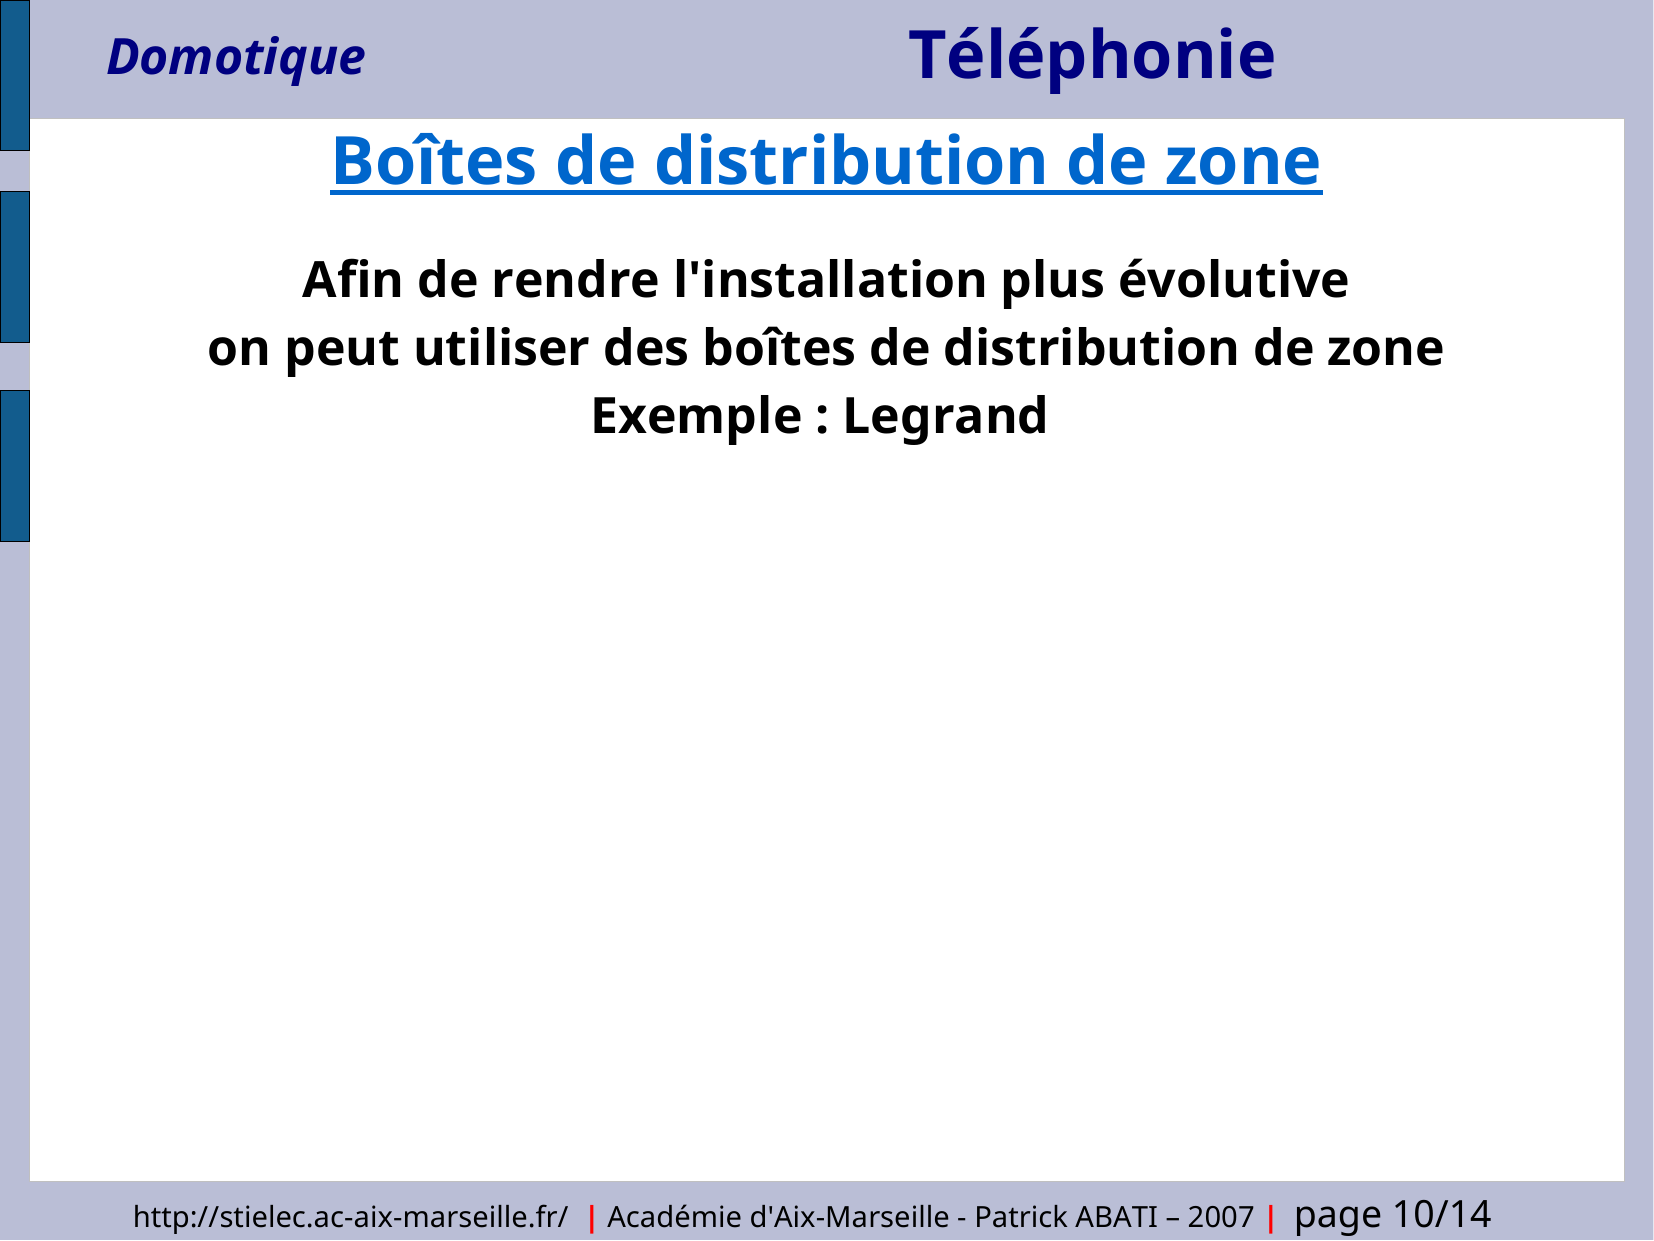

Boîtes de distribution de zone
Afin de rendre l'installation plus évolutive
on peut utiliser des boîtes de distribution de zone
Exemple : Legrand